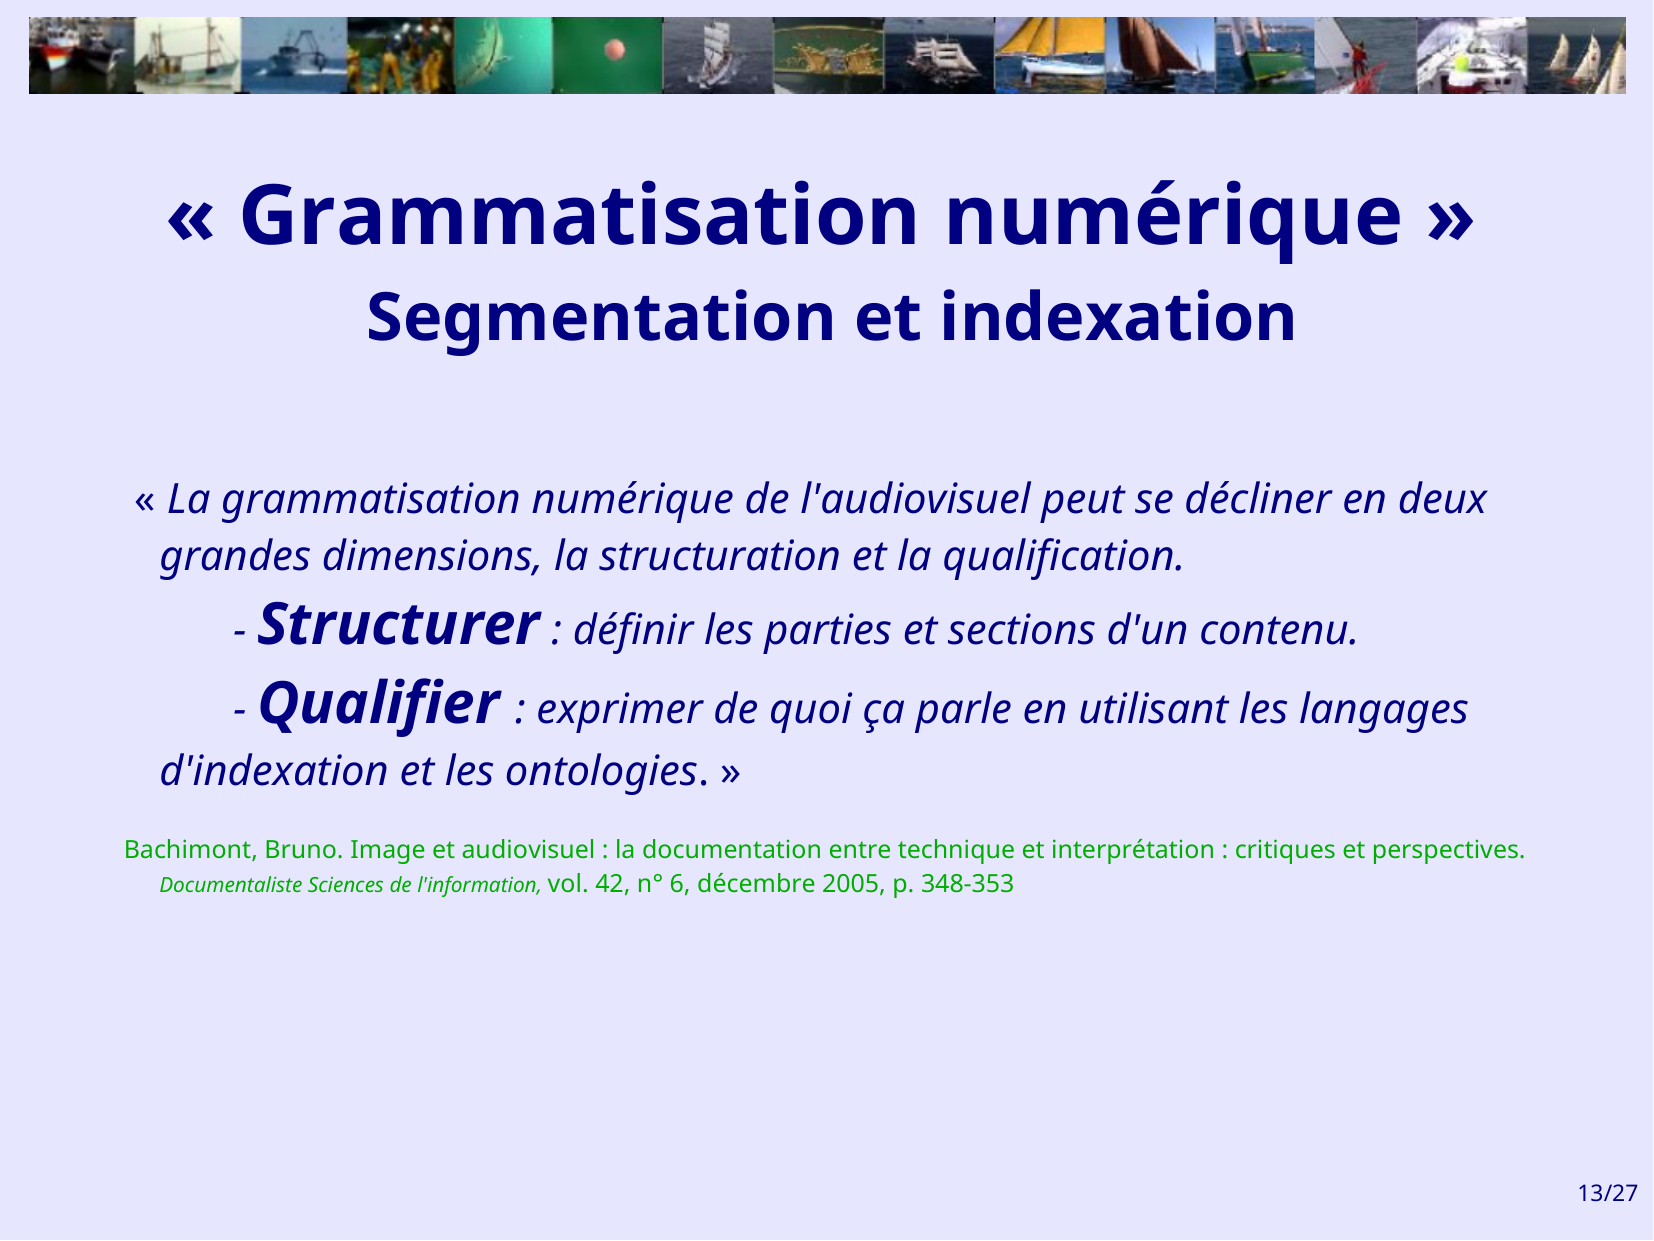

# « Grammatisation numérique » Segmentation et indexation
 « La grammatisation numérique de l'audiovisuel peut se décliner en deux grandes dimensions, la structuration et la qualification.
	- Structurer : définir les parties et sections d'un contenu.
	- Qualifier : exprimer de quoi ça parle en utilisant les langages d'indexation et les ontologies. »
Bachimont, Bruno. Image et audiovisuel : la documentation entre technique et interprétation : critiques et perspectives. Documentaliste Sciences de l'information, vol. 42, n° 6, décembre 2005, p. 348-353